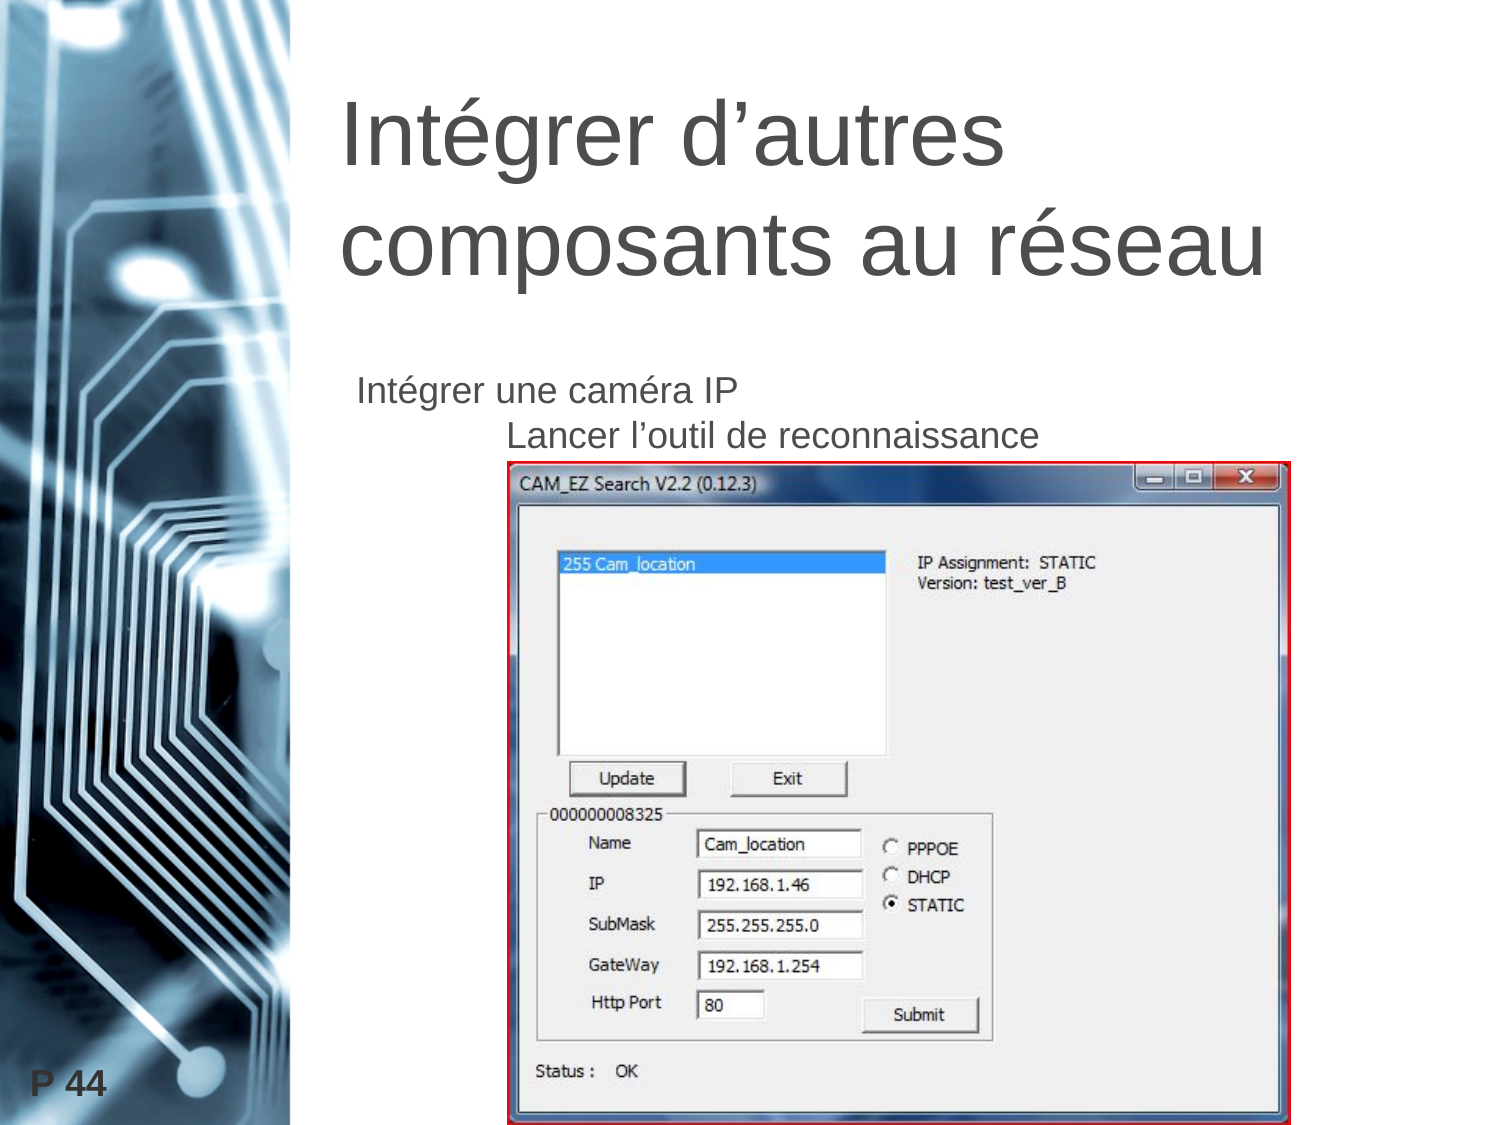

# Intégrer d’autres composants au réseau
Intégrer une caméra IP
	Lancer l’outil de reconnaissance